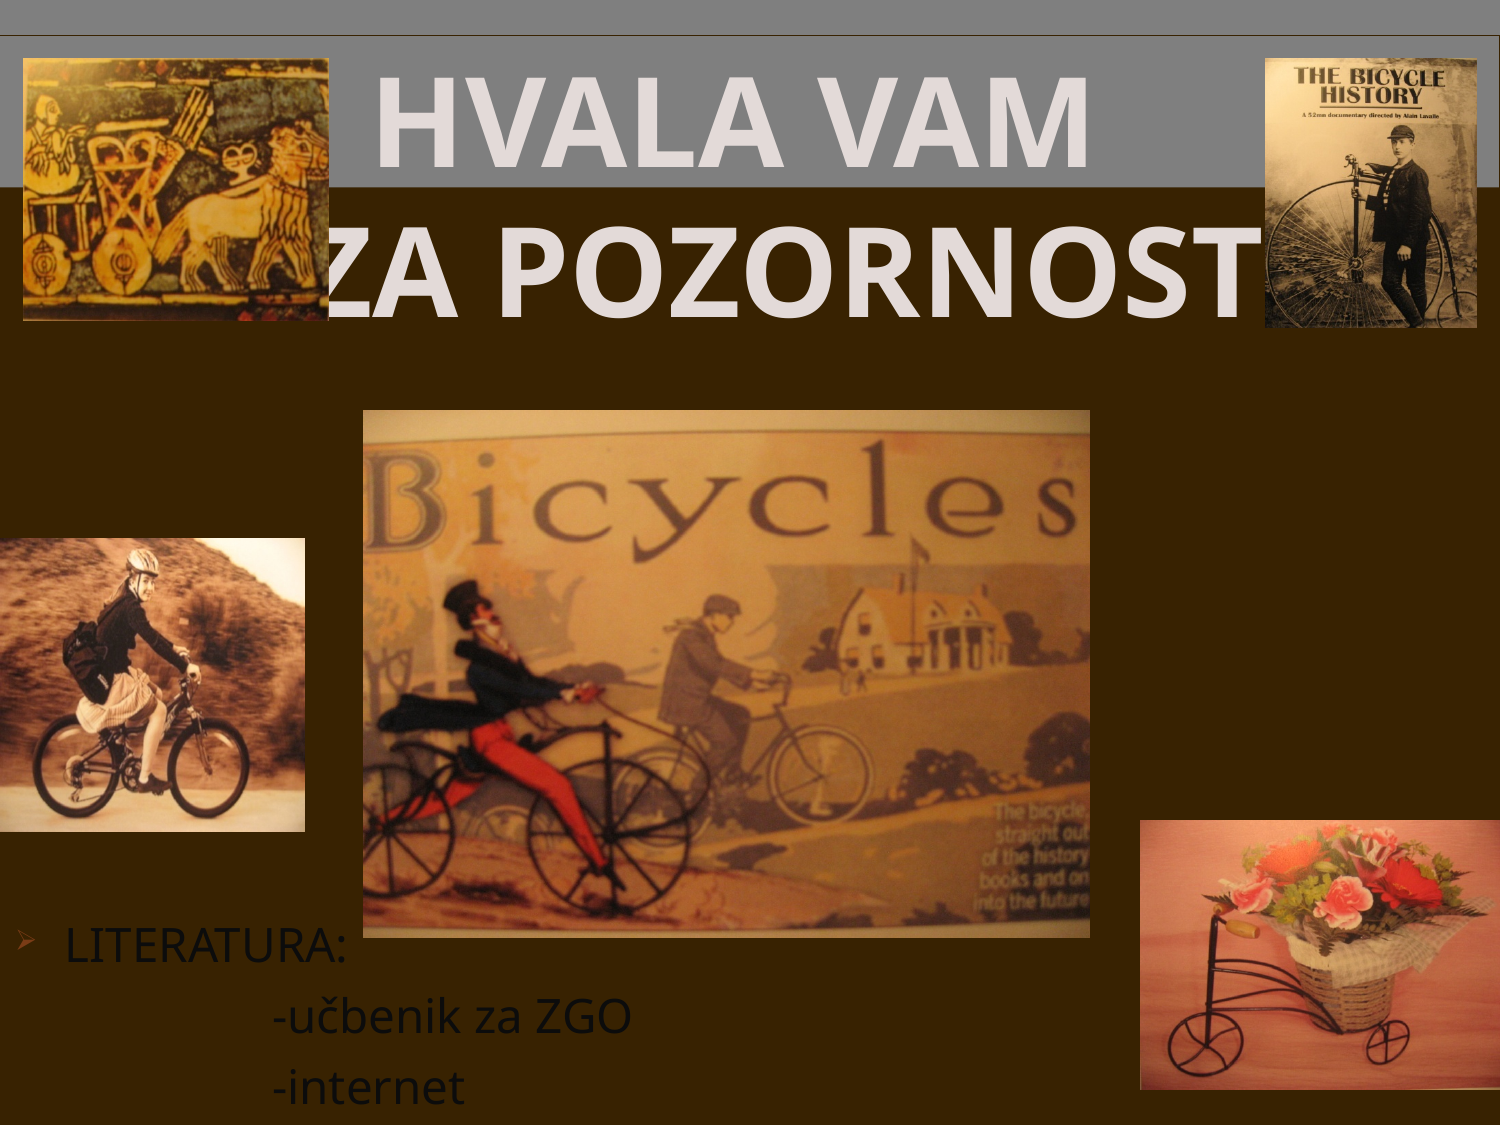

#
HVALA VAM
 ZA POZORNOST
LITERATURA:
 -učbenik za ZGO
 -internet